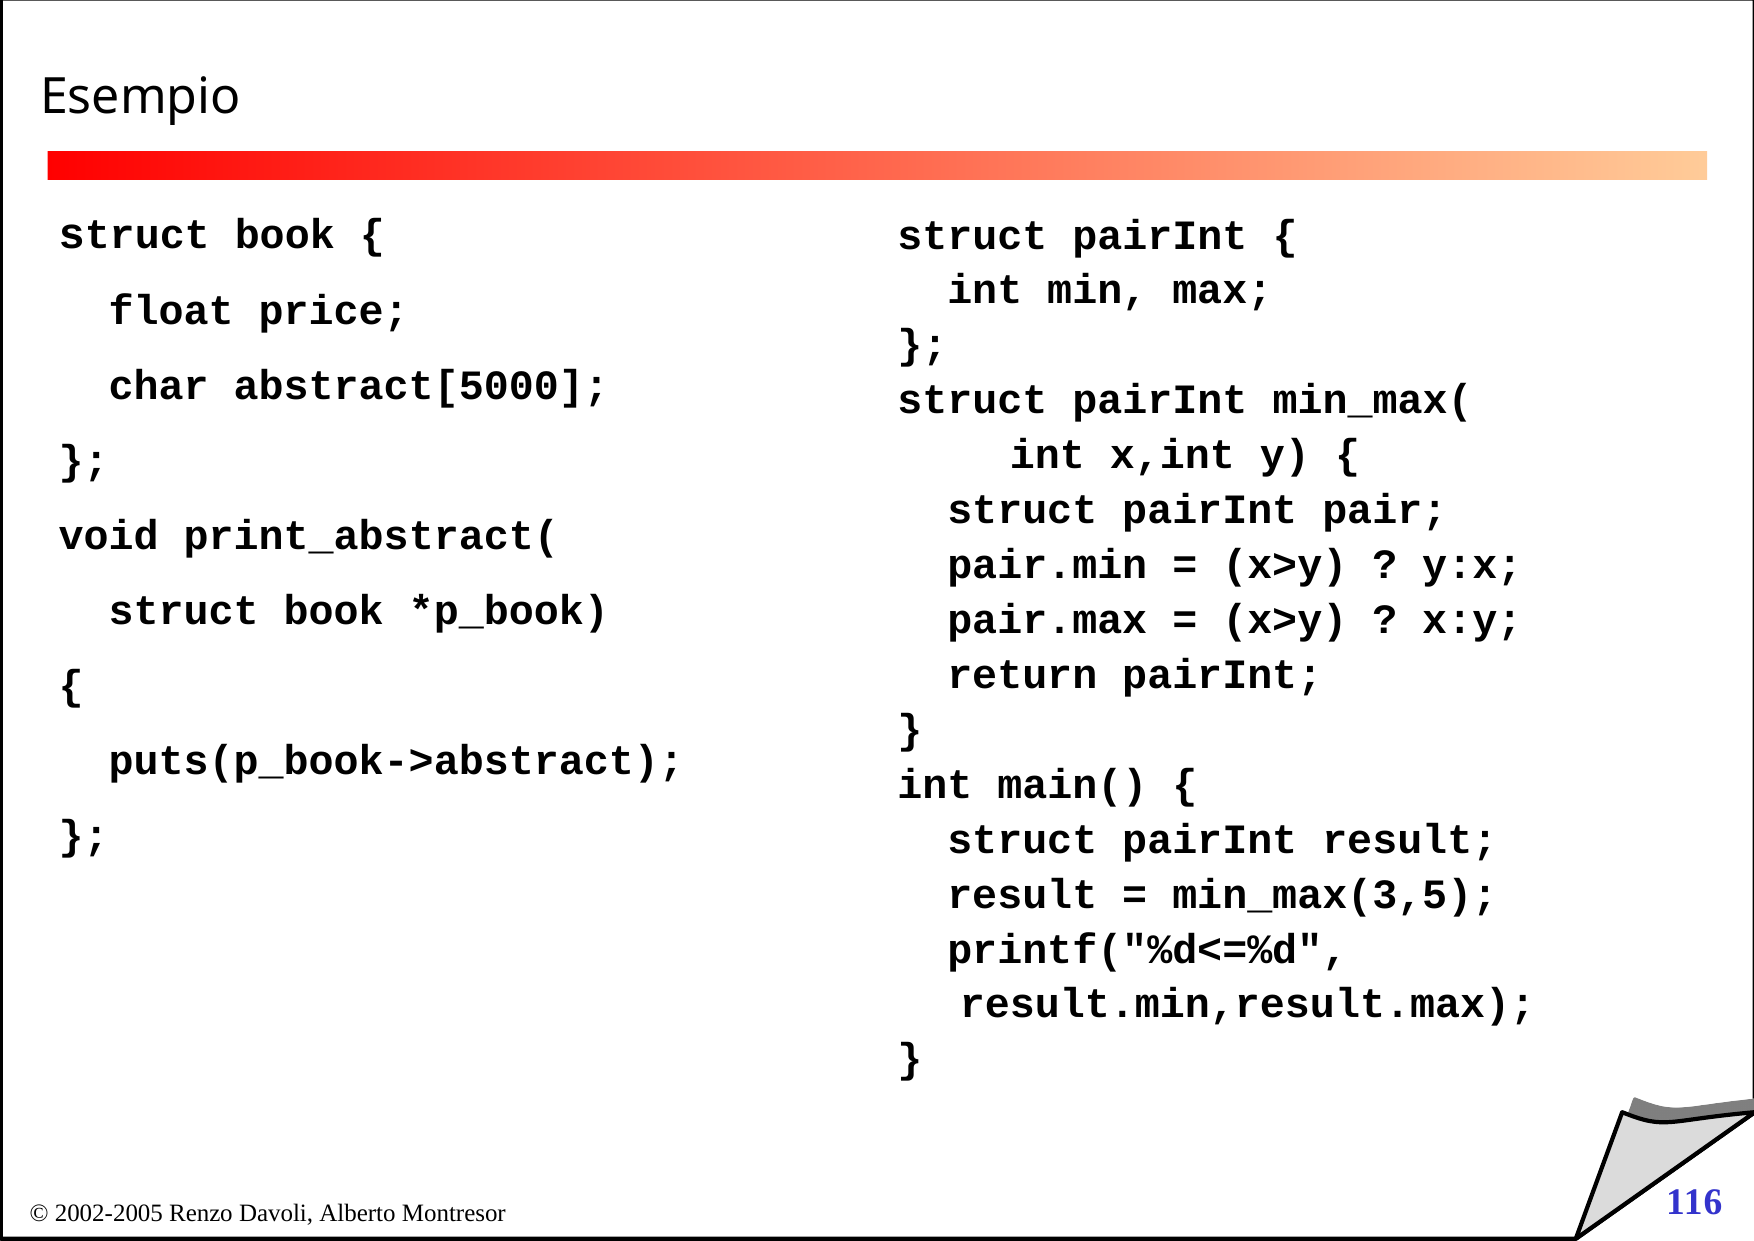

# Esempio
struct book {
 float price;
 char abstract[5000];
};
void print_abstract(
 struct book *p_book)
{
 puts(p_book->abstract);
};
struct pairInt {
 int min, max;
};
struct pairInt min_max(
 int x,int y) {
 struct pairInt pair;
 pair.min = (x>y) ? y:x;
 pair.max = (x>y) ? x:y;
 return pairInt;
}
int main() {
 struct pairInt result;
 result = min_max(3,5);
 printf("%d<=%d", result.min,result.max);
}